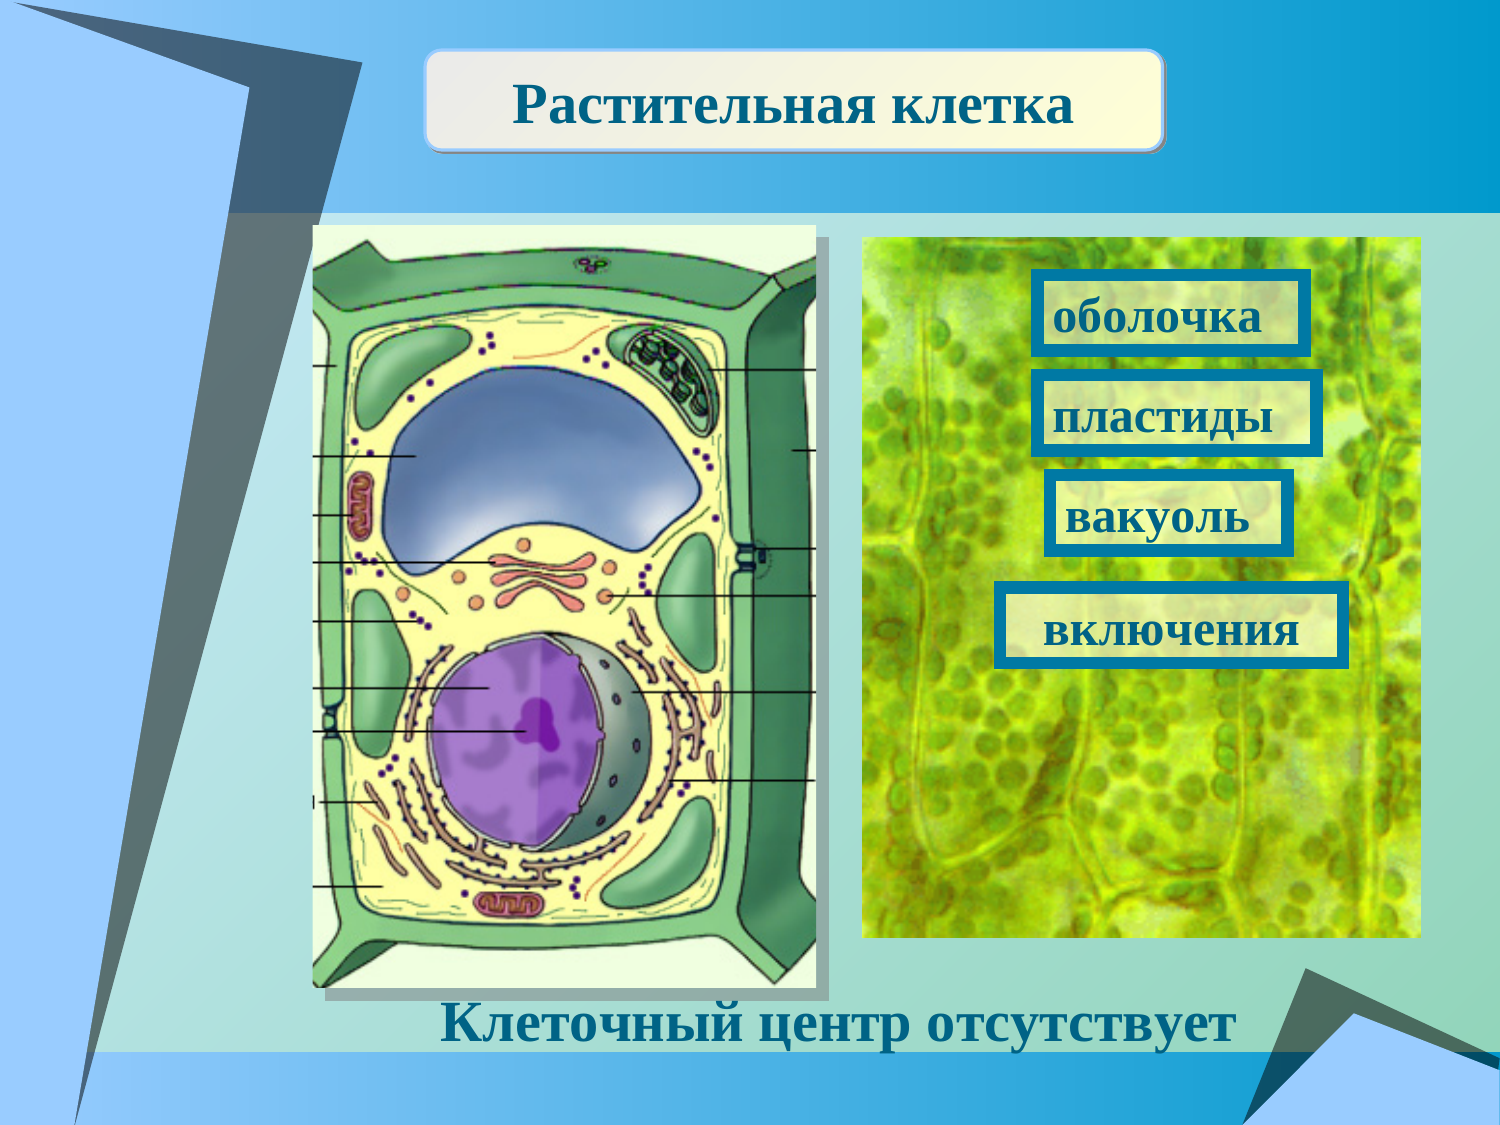

Растительная клетка
оболочка
пластиды
вакуоль
включения
Клеточный центр отсутствует